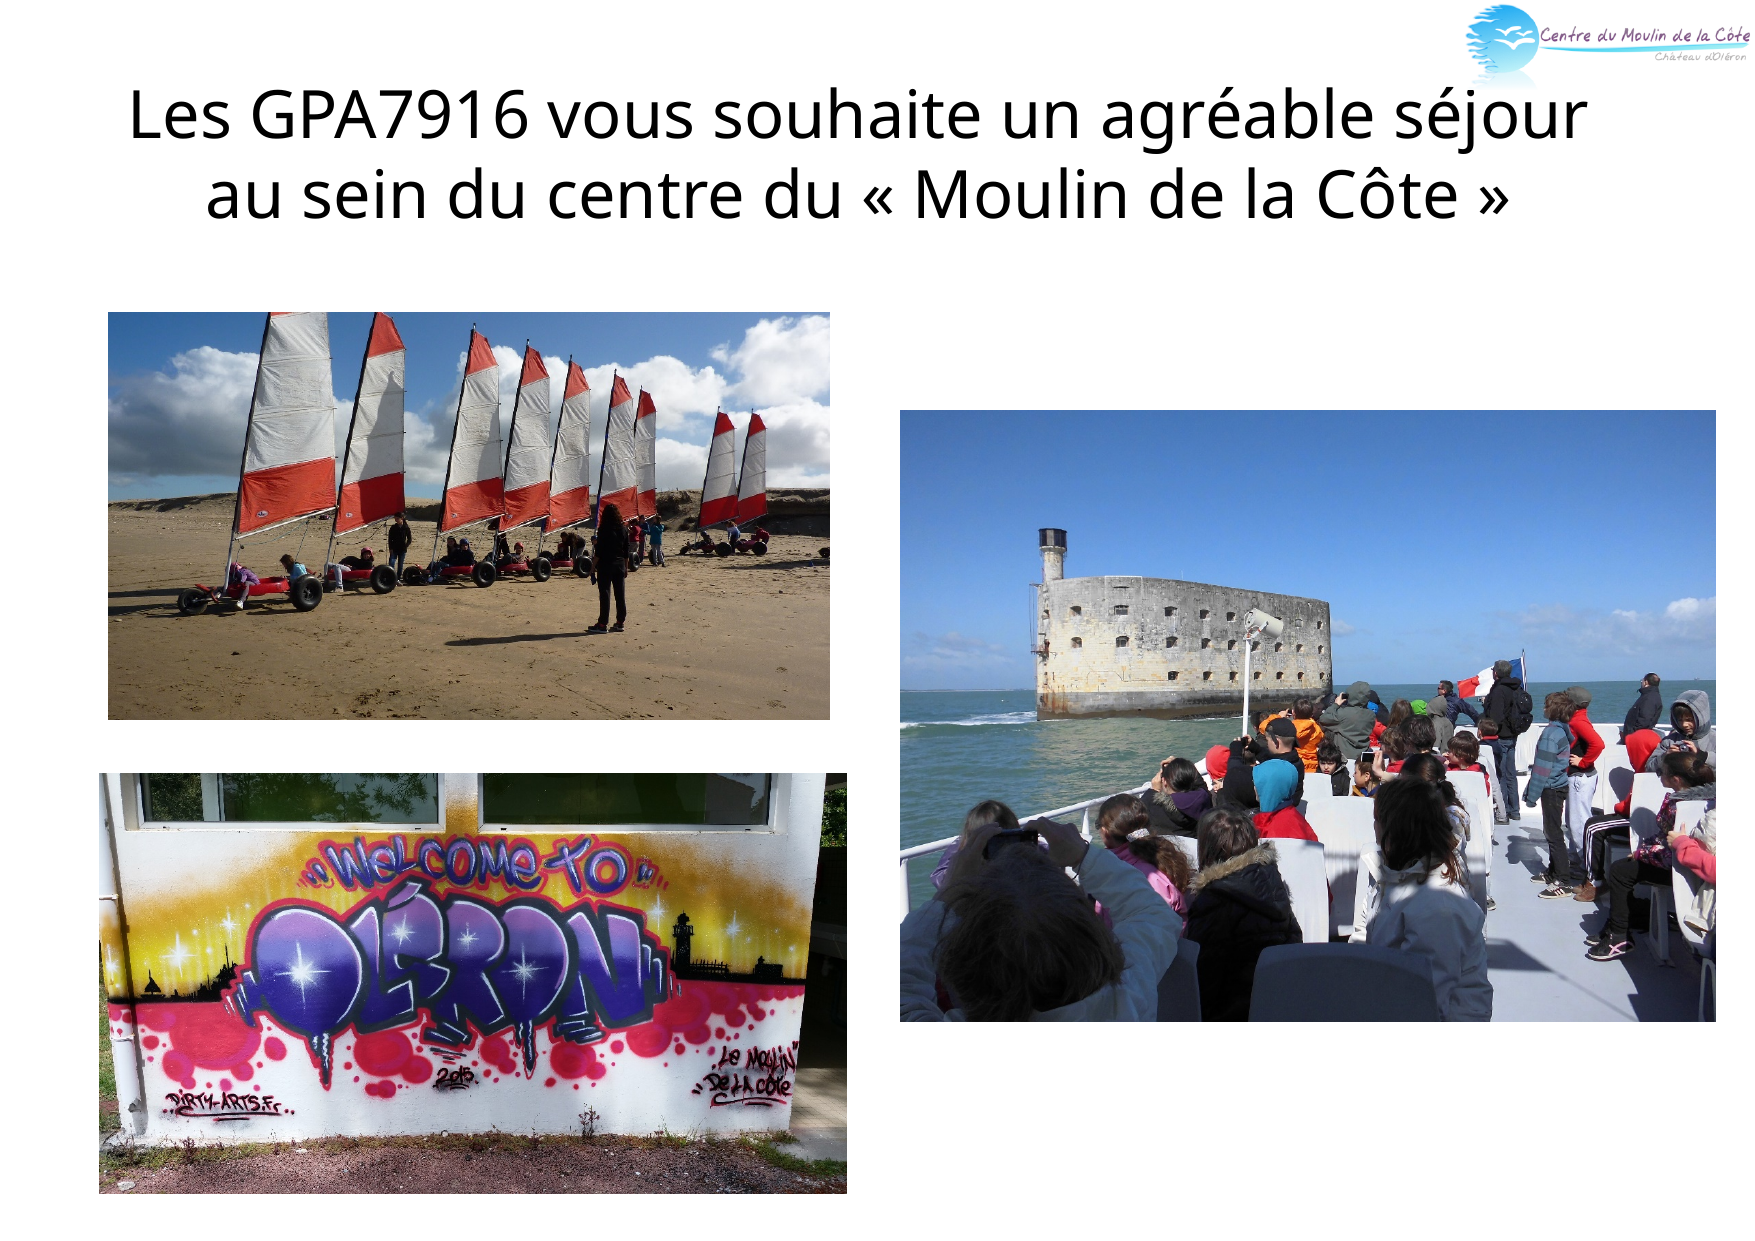

Les GPA7916 vous souhaite un agréable séjour au sein du centre du « Moulin de la Côte »